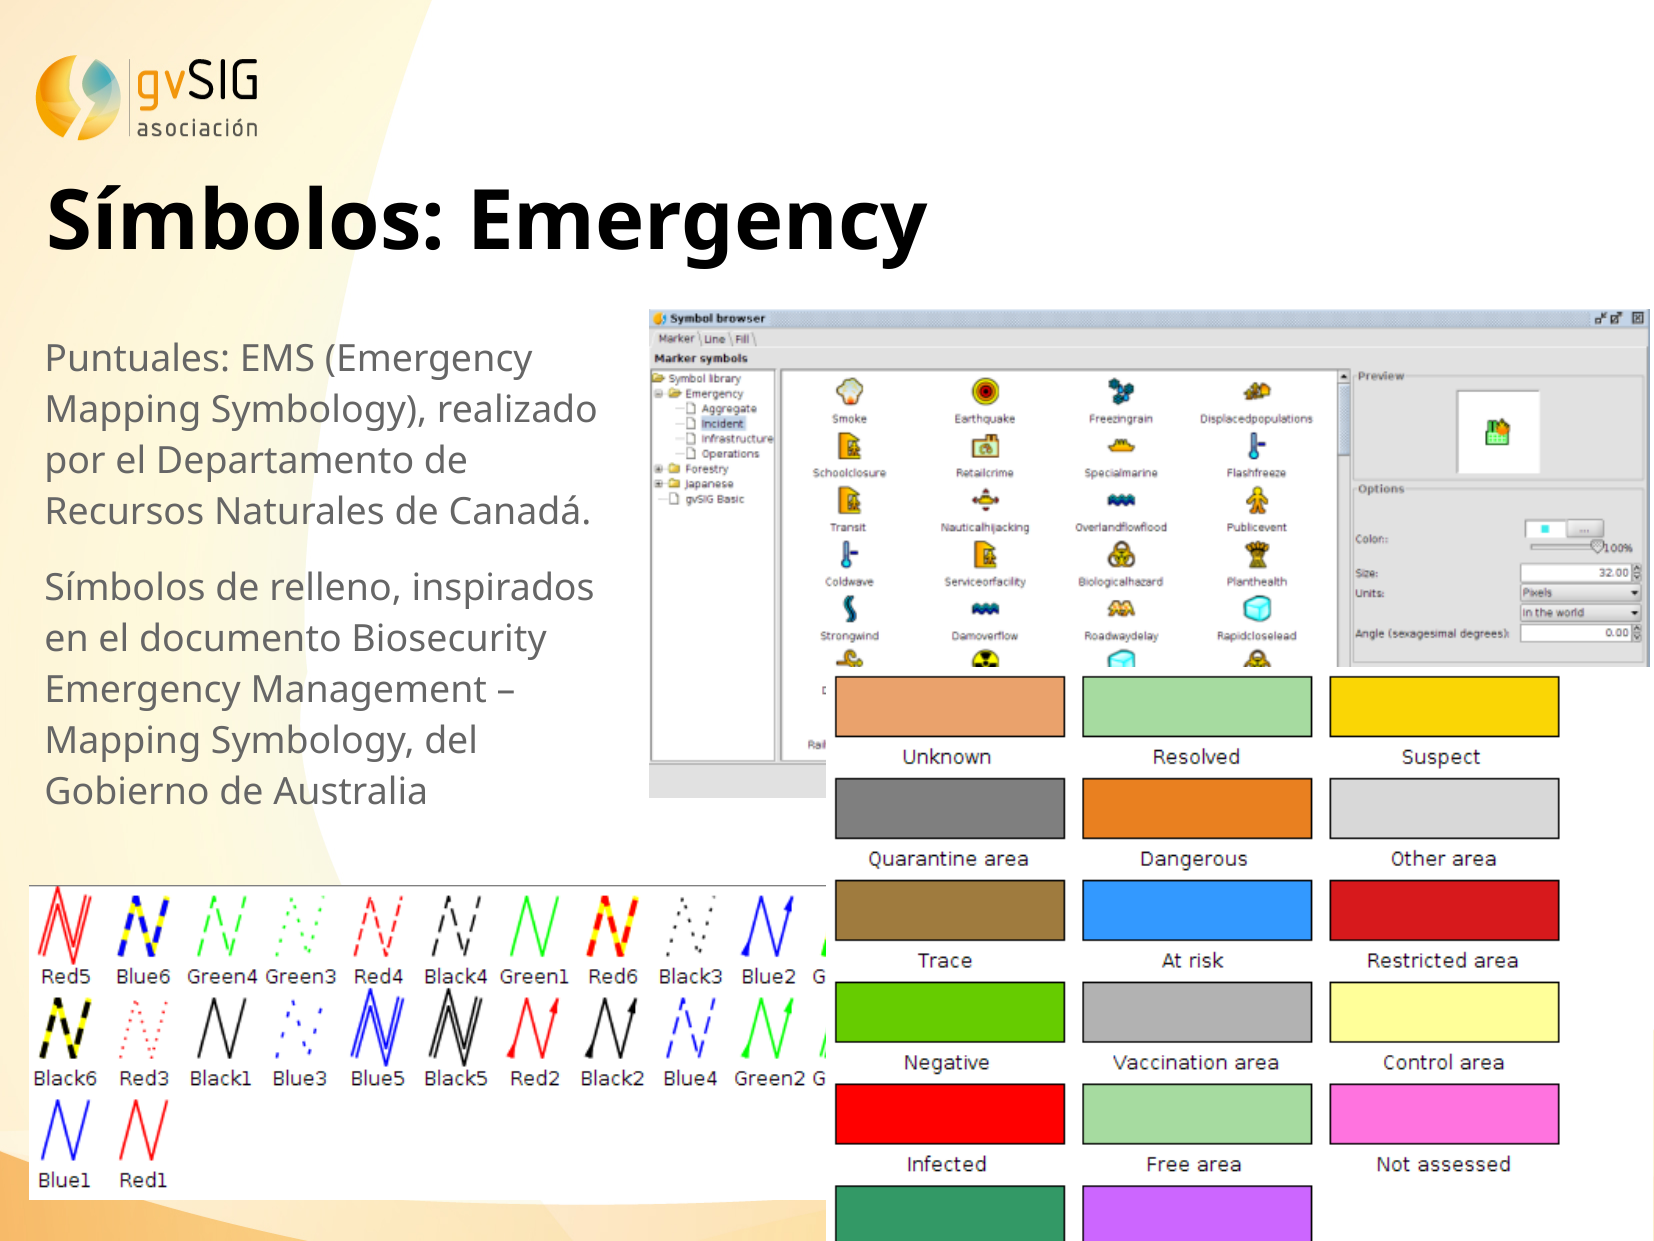

# Símbolos: Emergency
Puntuales: EMS (Emergency Mapping Symbology), realizado por el Departamento de Recursos Naturales de Canadá.
Símbolos de relleno, inspirados en el documento Biosecurity Emergency Management – Mapping Symbology, del Gobierno de Australia